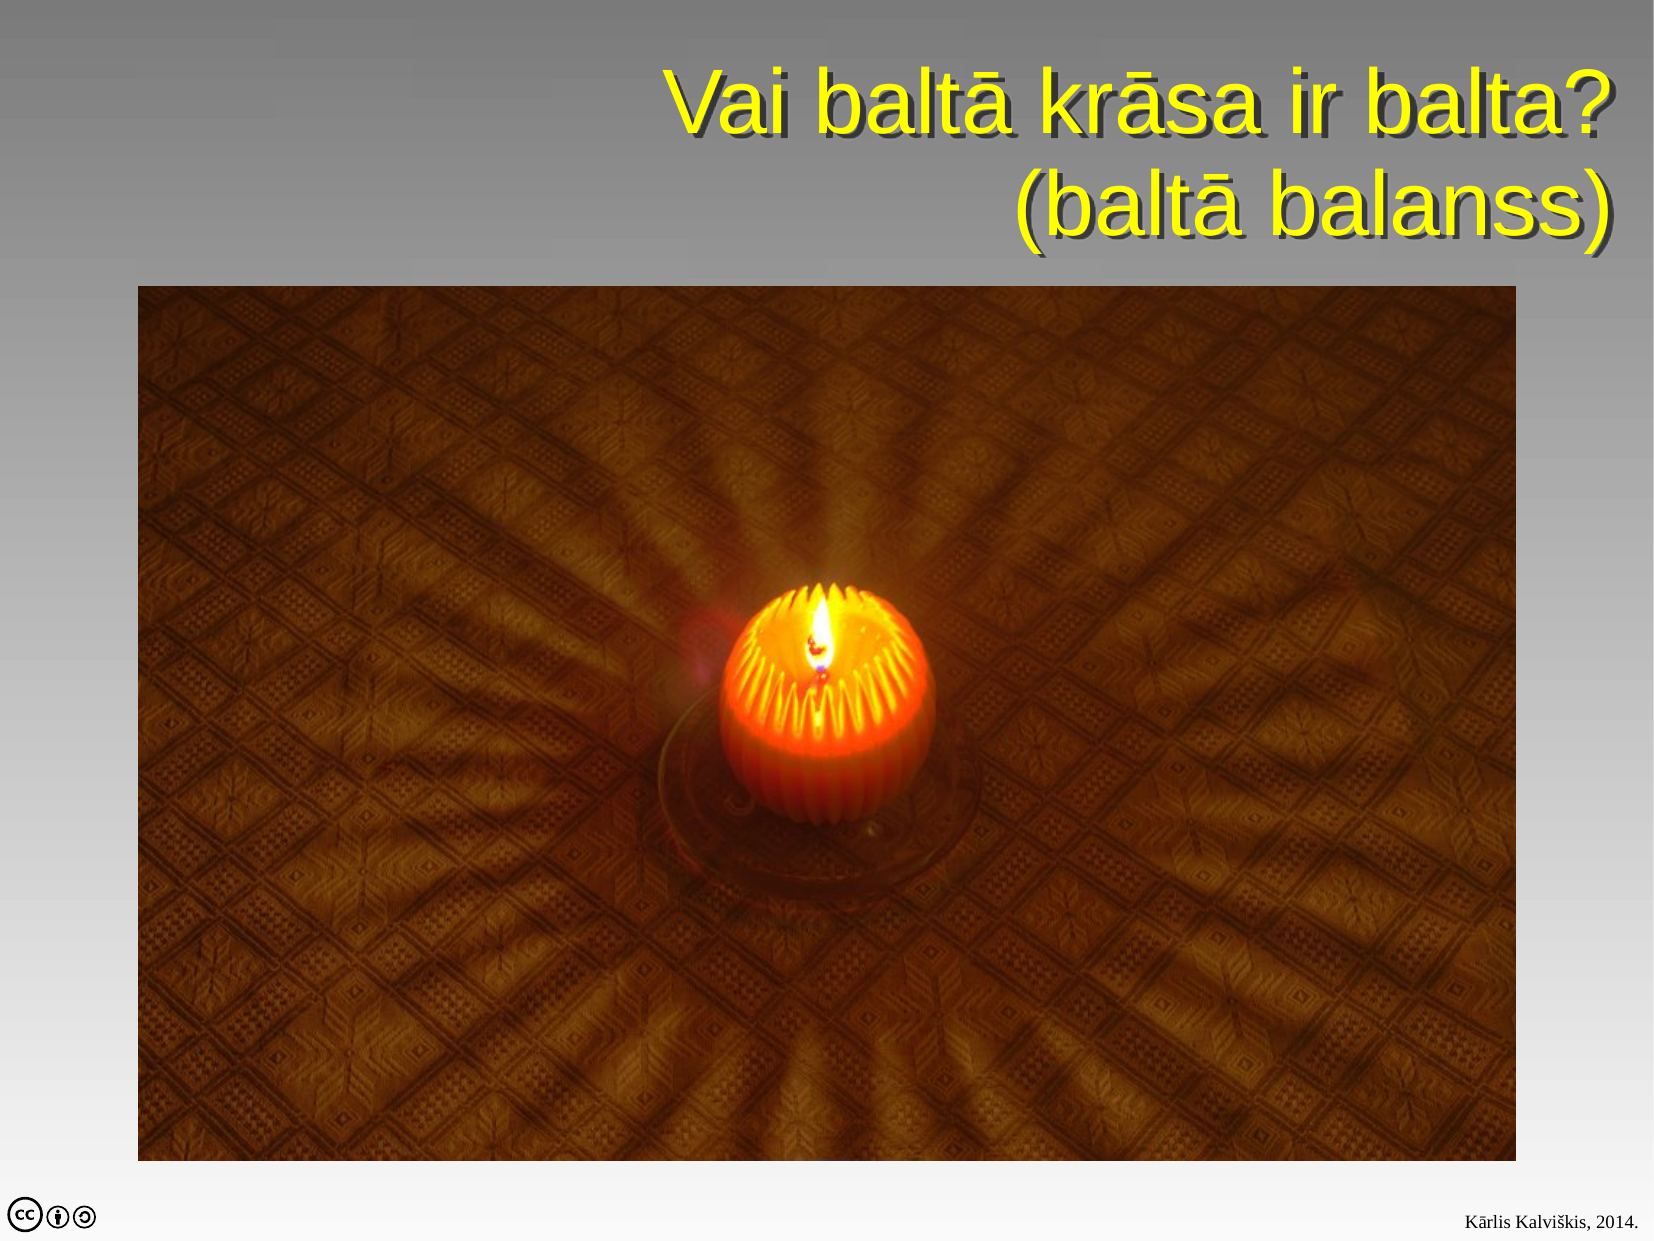

# Vai baltā krāsa ir balta? (baltā balanss)